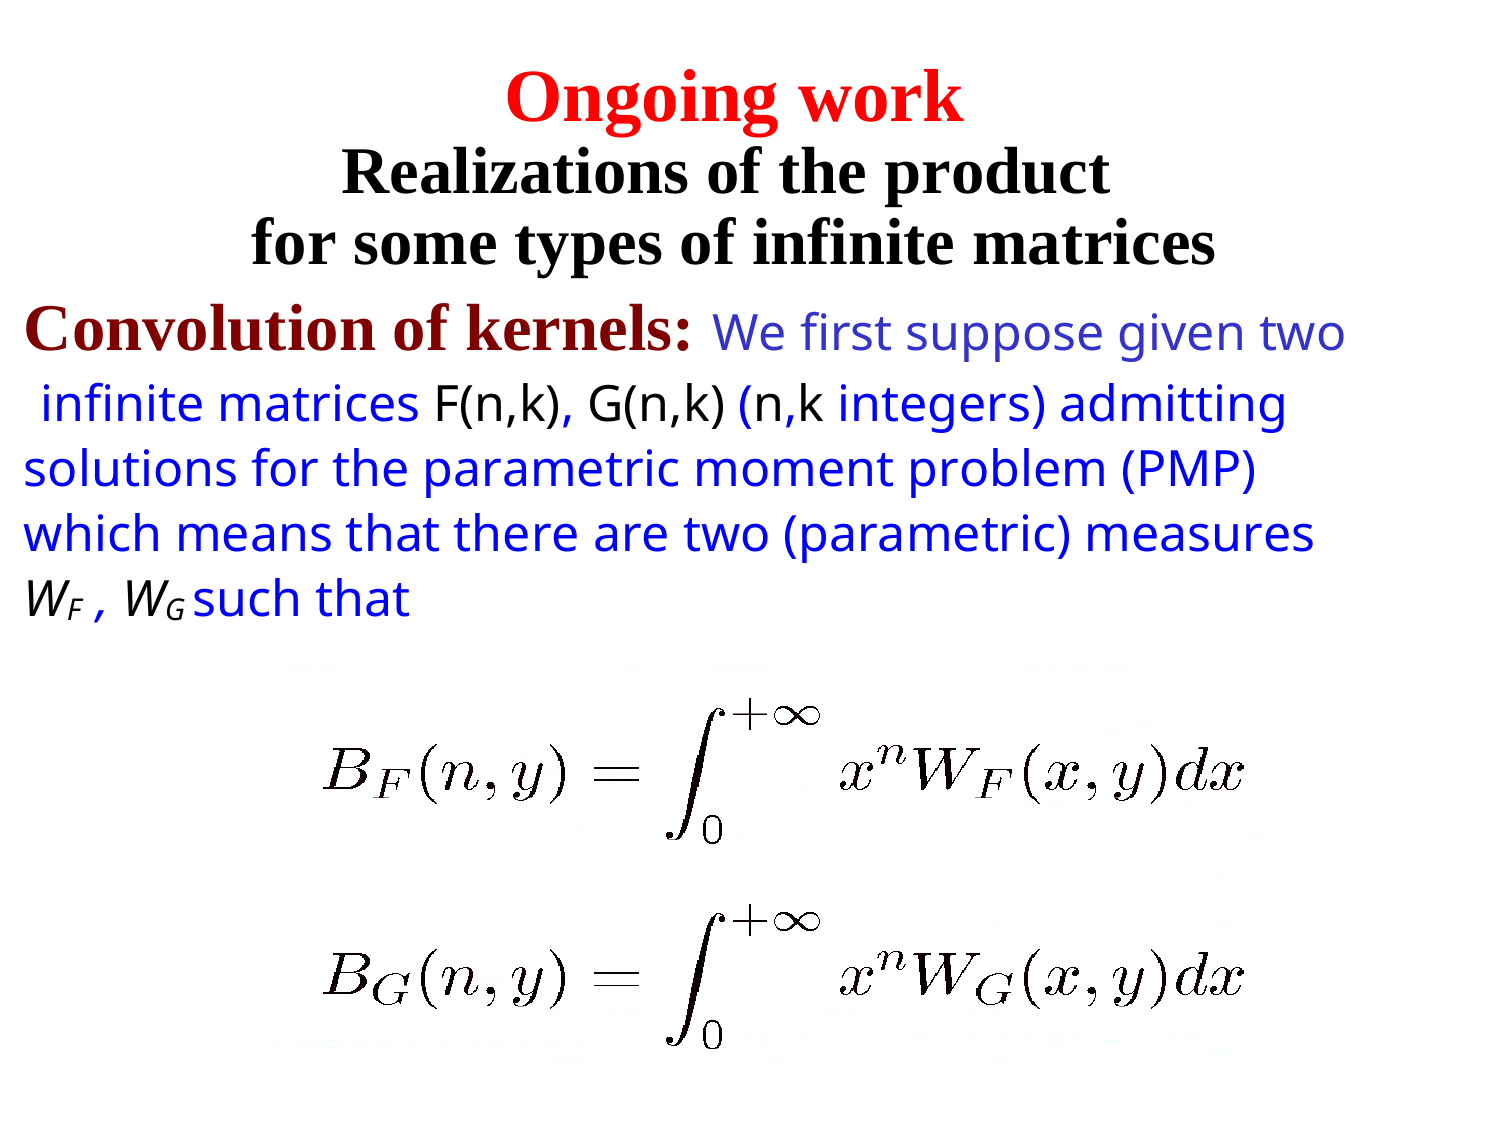

Ongoing work
Realizations of the product
for some types of infinite matrices
Convolution of kernels: We first suppose given two
 infinite matrices F(n,k), G(n,k) (n,k integers) admitting
solutions for the parametric moment problem (PMP)
which means that there are two (parametric) measures
WF , WG such that